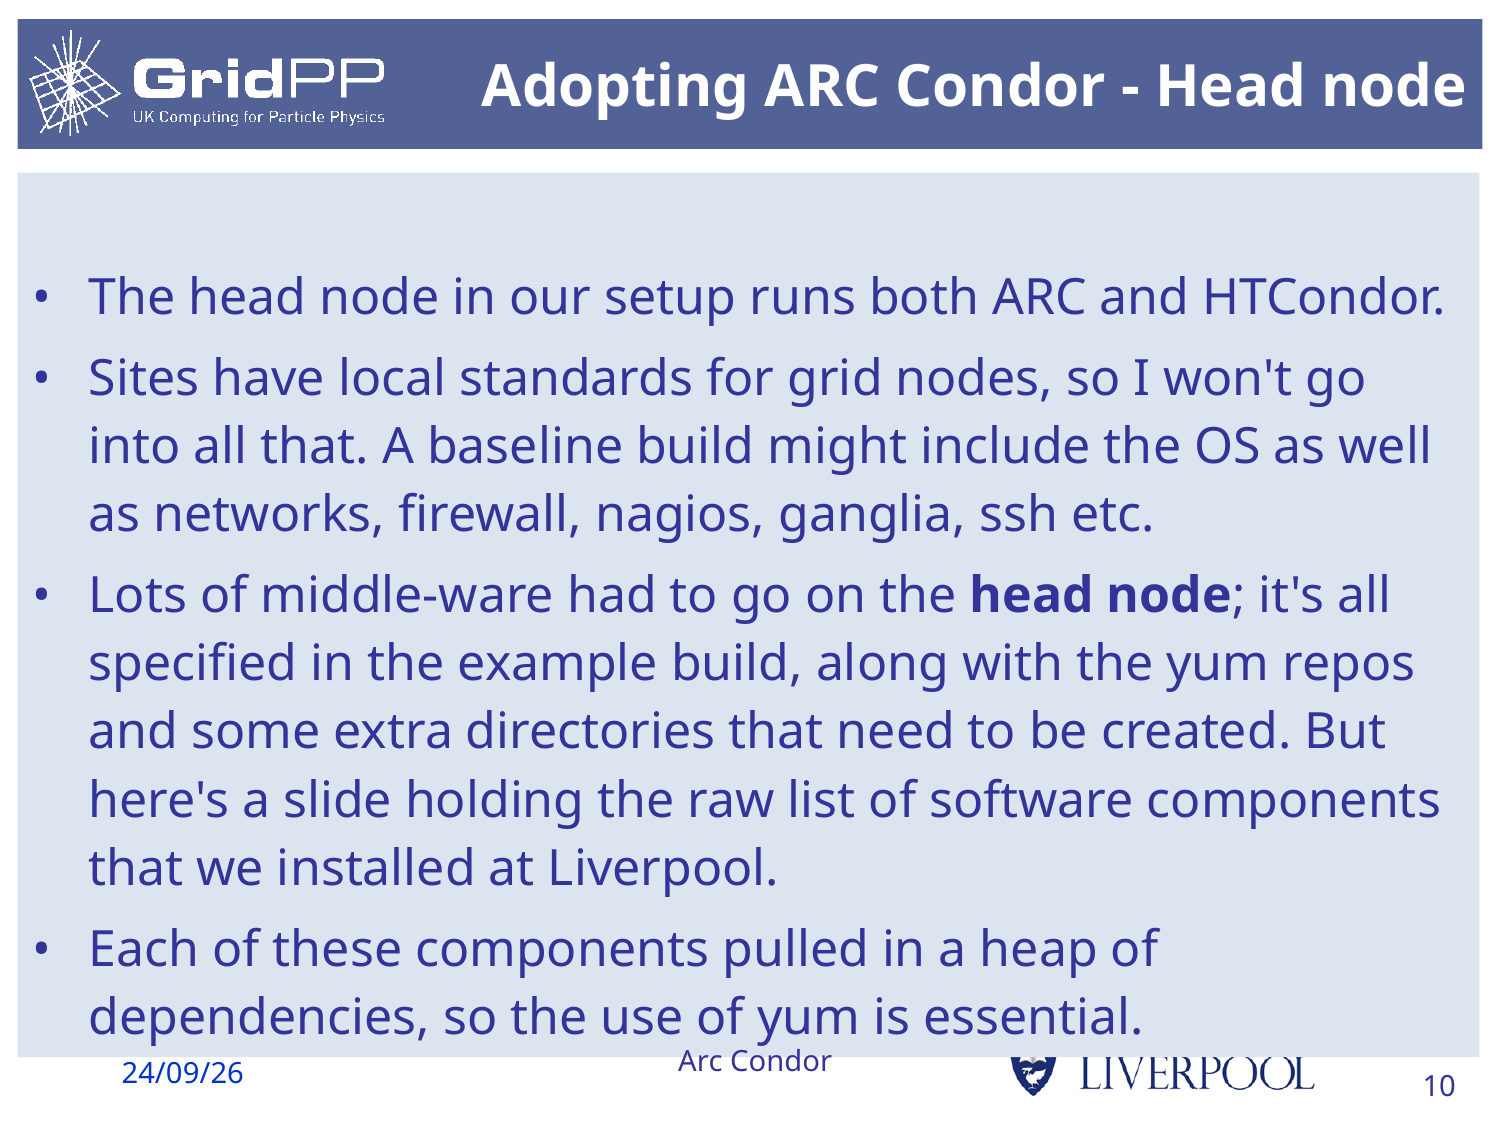

# Adopting ARC Condor - Head node
The head node in our setup runs both ARC and HTCondor.
Sites have local standards for grid nodes, so I won't go into all that. A baseline build might include the OS as well as networks, firewall, nagios, ganglia, ssh etc.
Lots of middle-ware had to go on the head node; it's all specified in the example build, along with the yum repos and some extra directories that need to be created. But here's a slide holding the raw list of software components that we installed at Liverpool.
Each of these components pulled in a heap of dependencies, so the use of yum is essential.
Arc Condor